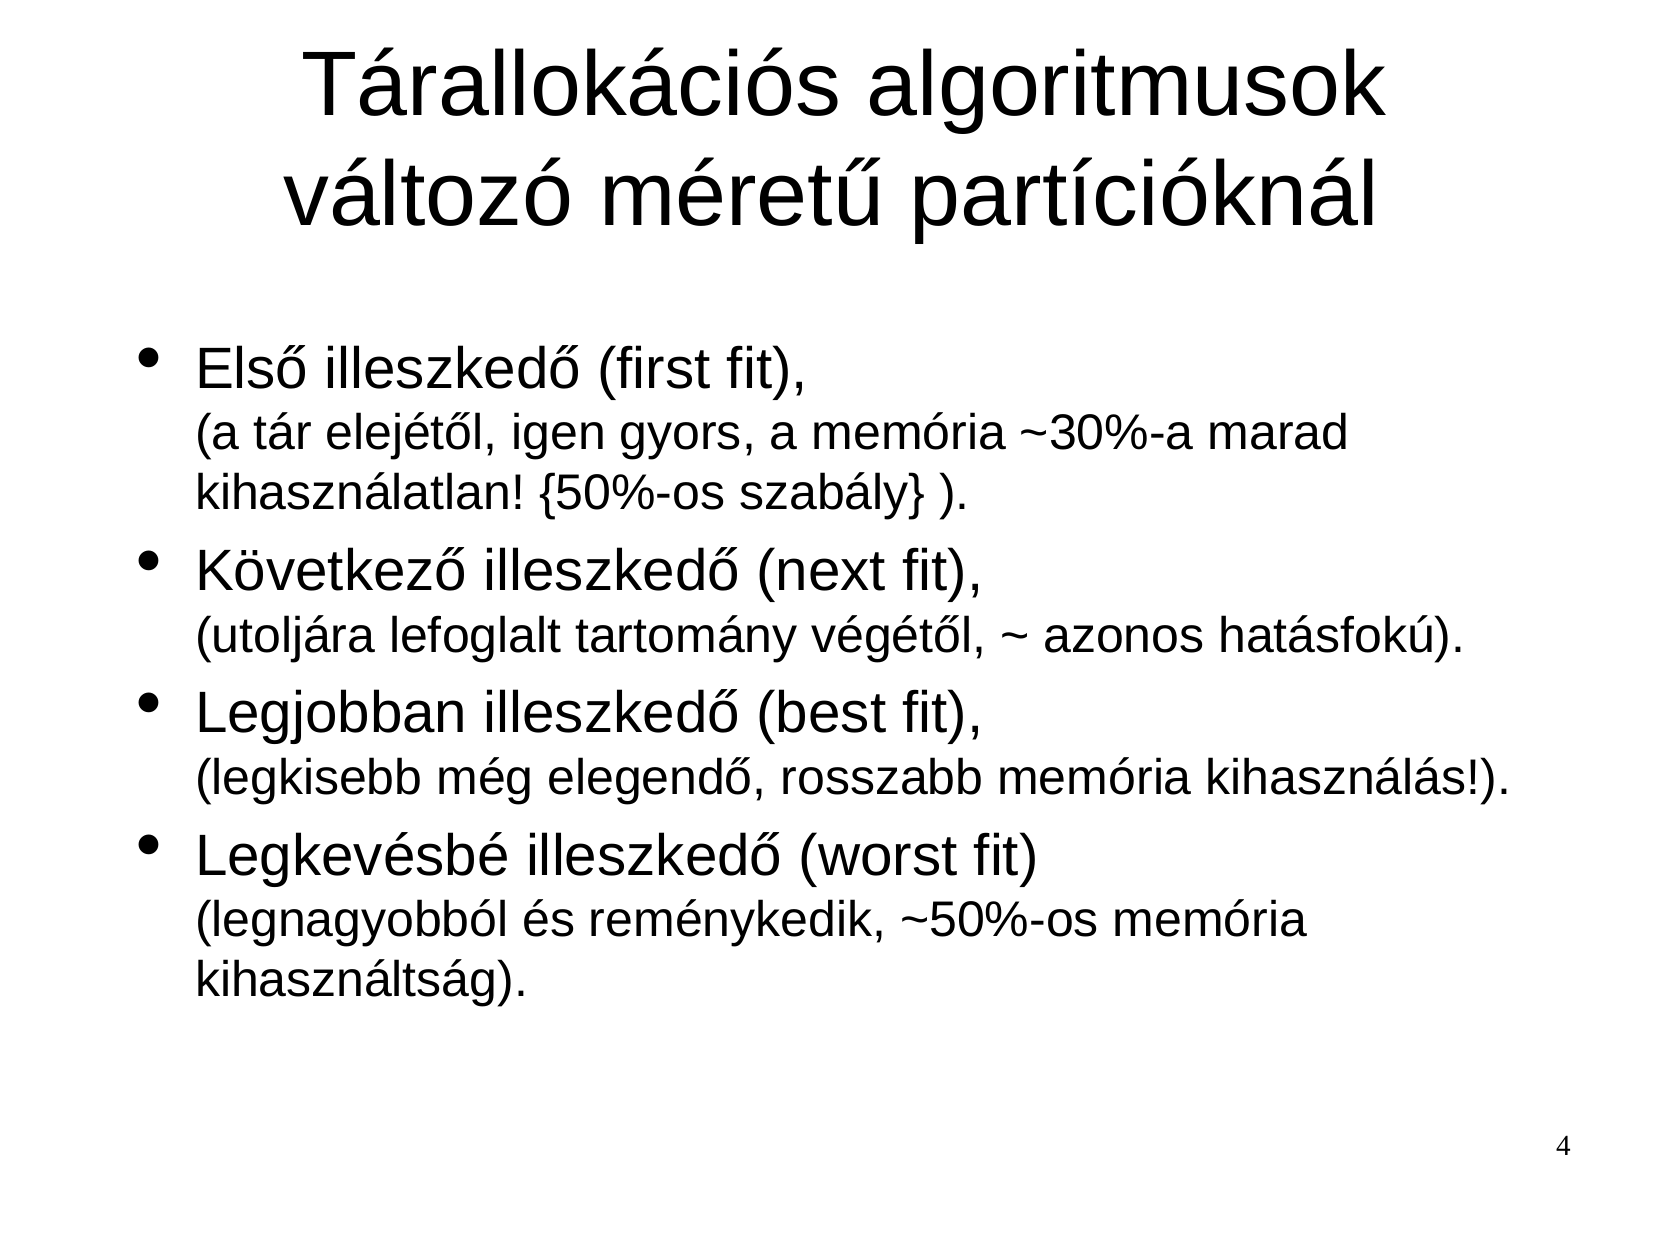

# Tárallokációs algoritmusok változó méretű partícióknál
Első illeszkedő (first fit),
(a tár elejétől, igen gyors, a memória ~30%-a marad kihasználatlan! {50%-os szabály} ).
Következő illeszkedő (next fit),
(utoljára lefoglalt tartomány végétől, ~ azonos hatásfokú).
Legjobban illeszkedő (best fit),
(legkisebb még elegendő, rosszabb memória kihasználás!).
Legkevésbé illeszkedő (worst fit)
(legnagyobból és reménykedik, ~50%-os memória kihasználtság).
4